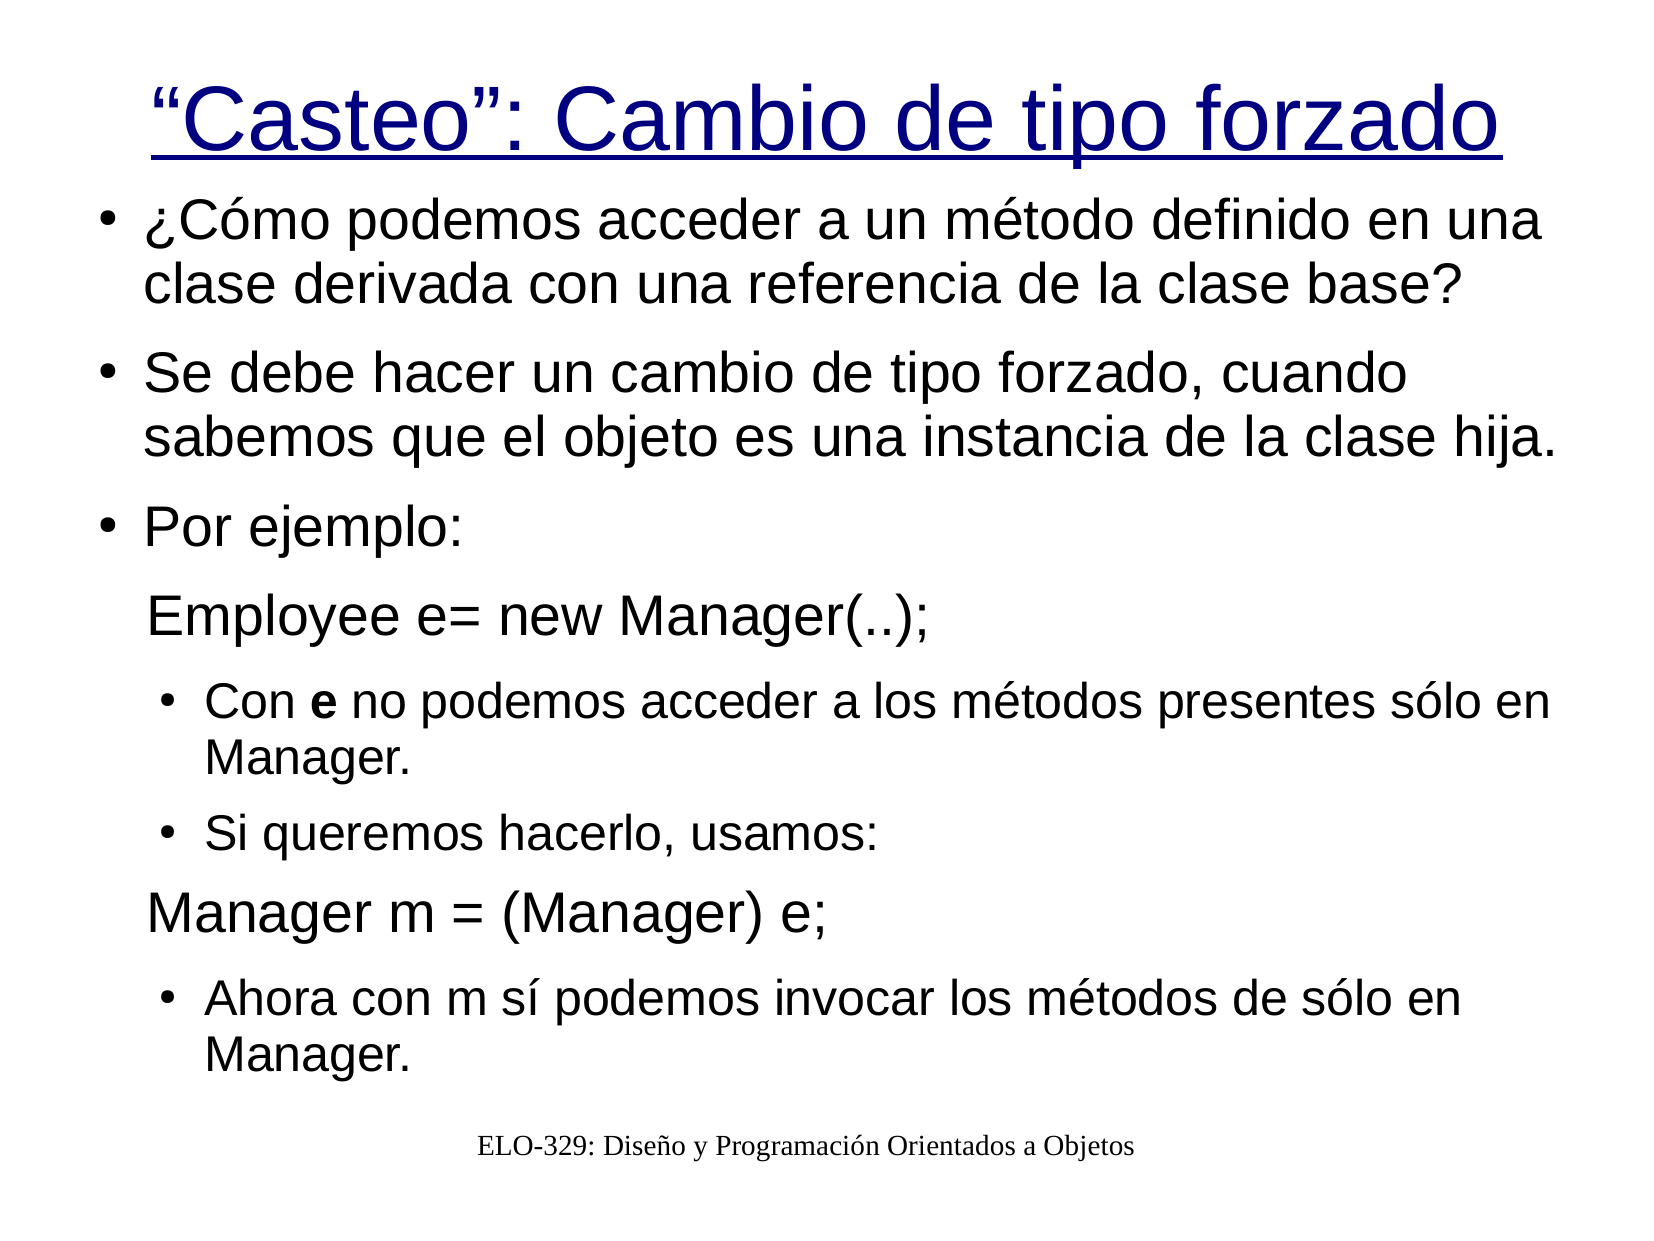

# “Casteo”: Cambio de tipo forzado
¿Cómo podemos acceder a un método definido en una clase derivada con una referencia de la clase base?
Se debe hacer un cambio de tipo forzado, cuando sabemos que el objeto es una instancia de la clase hija.
Por ejemplo:
 Employee e= new Manager(..);
Con e no podemos acceder a los métodos presentes sólo en Manager.
Si queremos hacerlo, usamos:
 Manager m = (Manager) e;
Ahora con m sí podemos invocar los métodos de sólo en Manager.